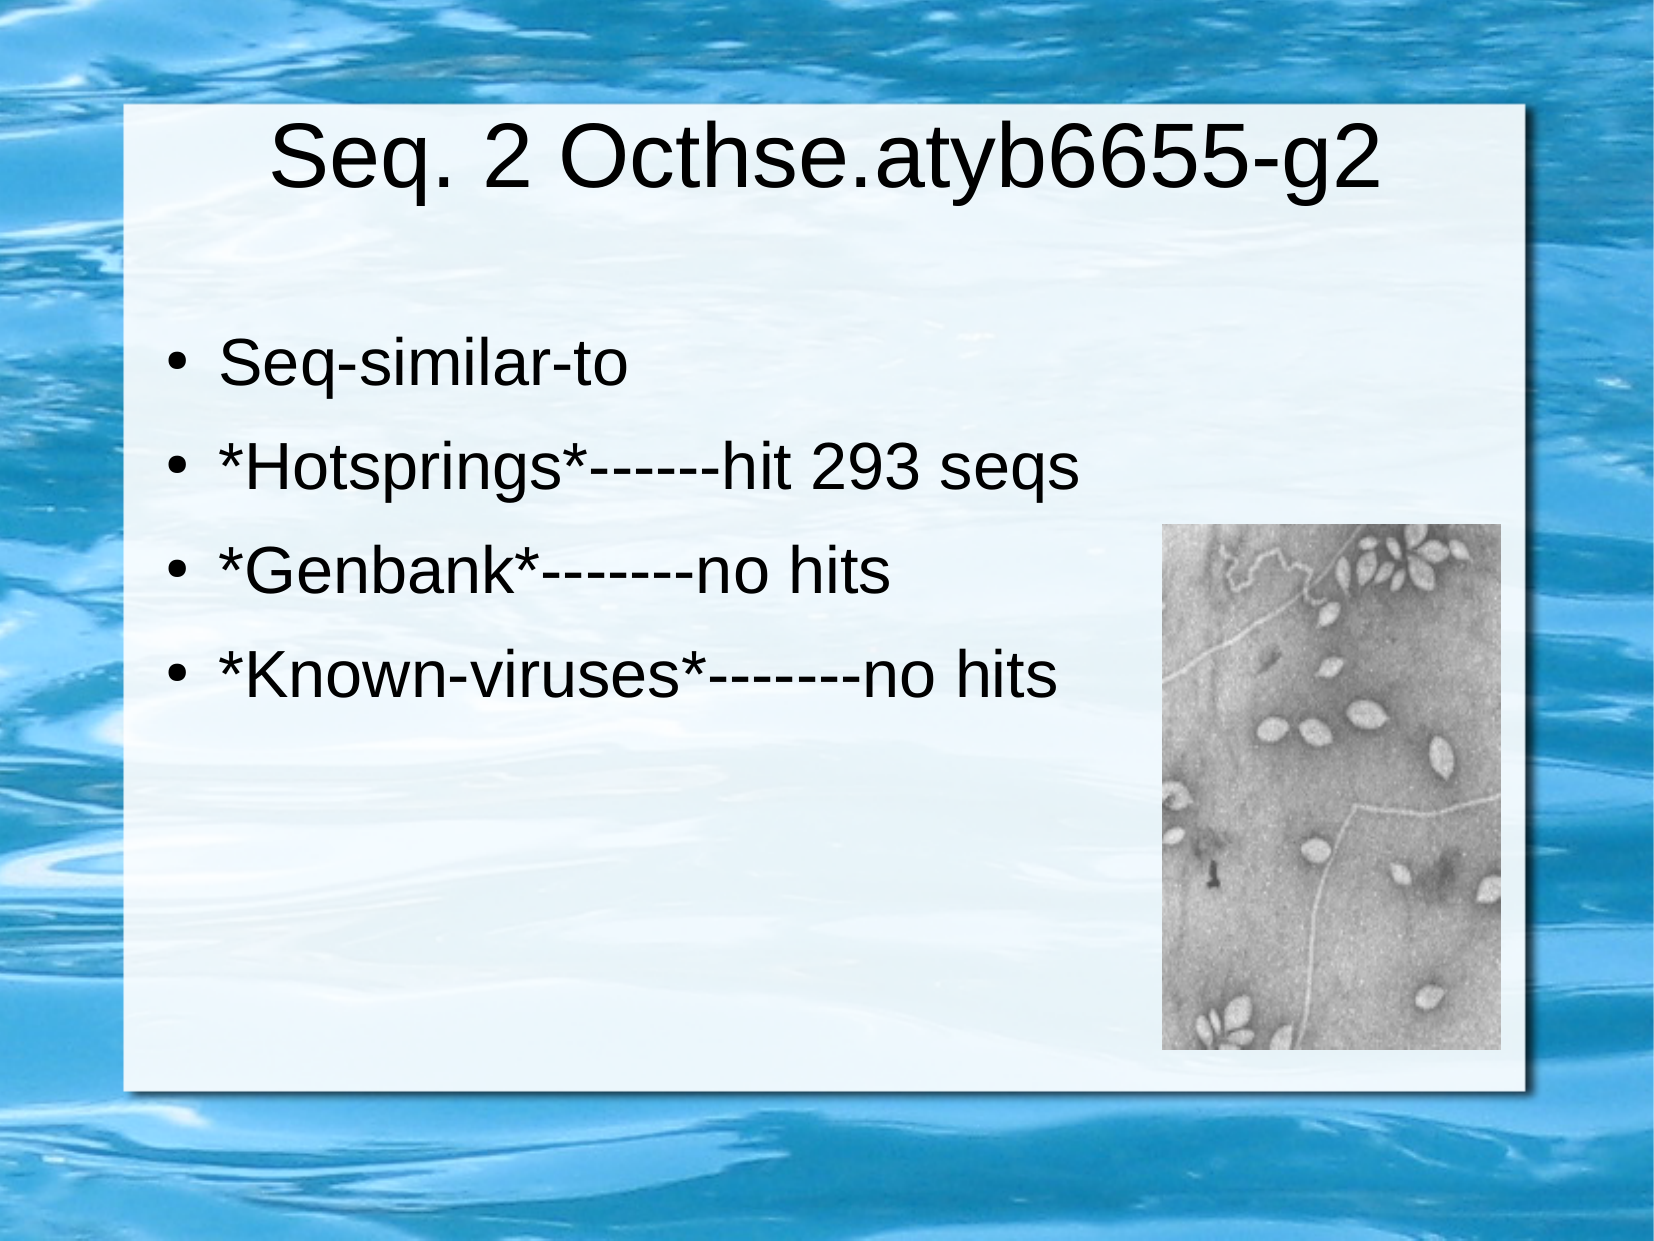

# Seq. 2 Octhse.atyb6655-g2
Seq-similar-to
*Hotsprings*------hit 293 seqs
*Genbank*-------no hits
*Known-viruses*-------no hits